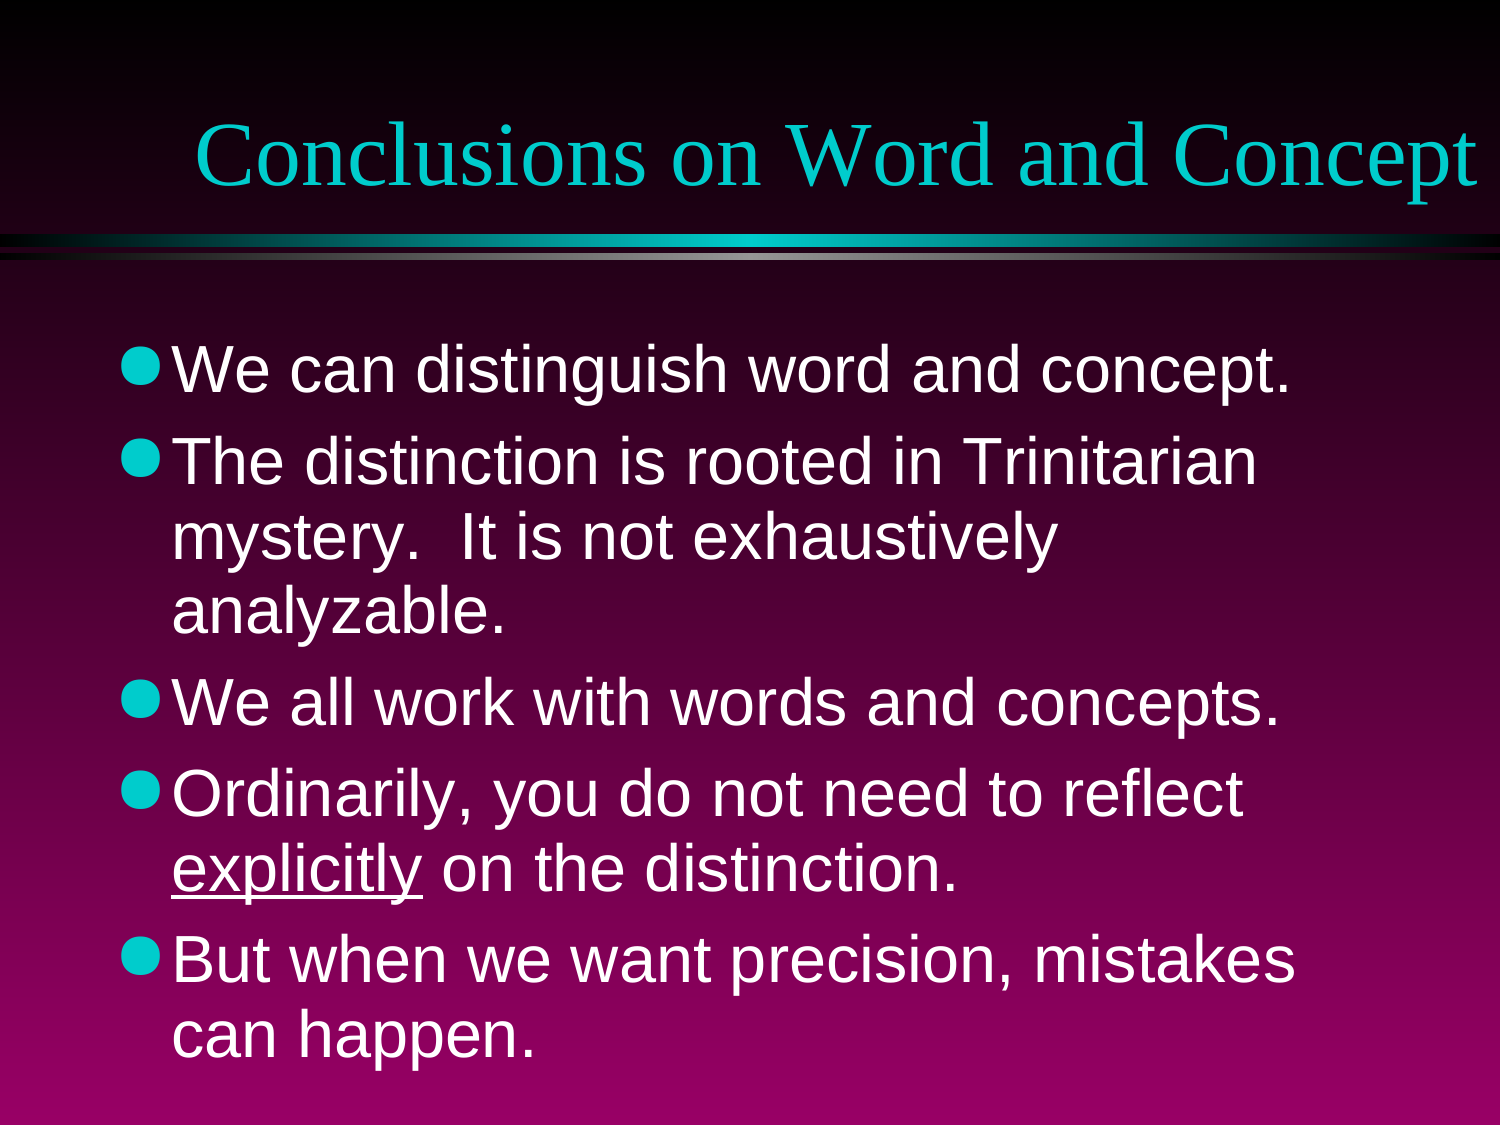

# Conclusions on Word and Concept
We can distinguish word and concept.
The distinction is rooted in Trinitarian mystery. It is not exhaustively analyzable.
We all work with words and concepts.
Ordinarily, you do not need to reflect explicitly on the distinction.
But when we want precision, mistakes can happen.